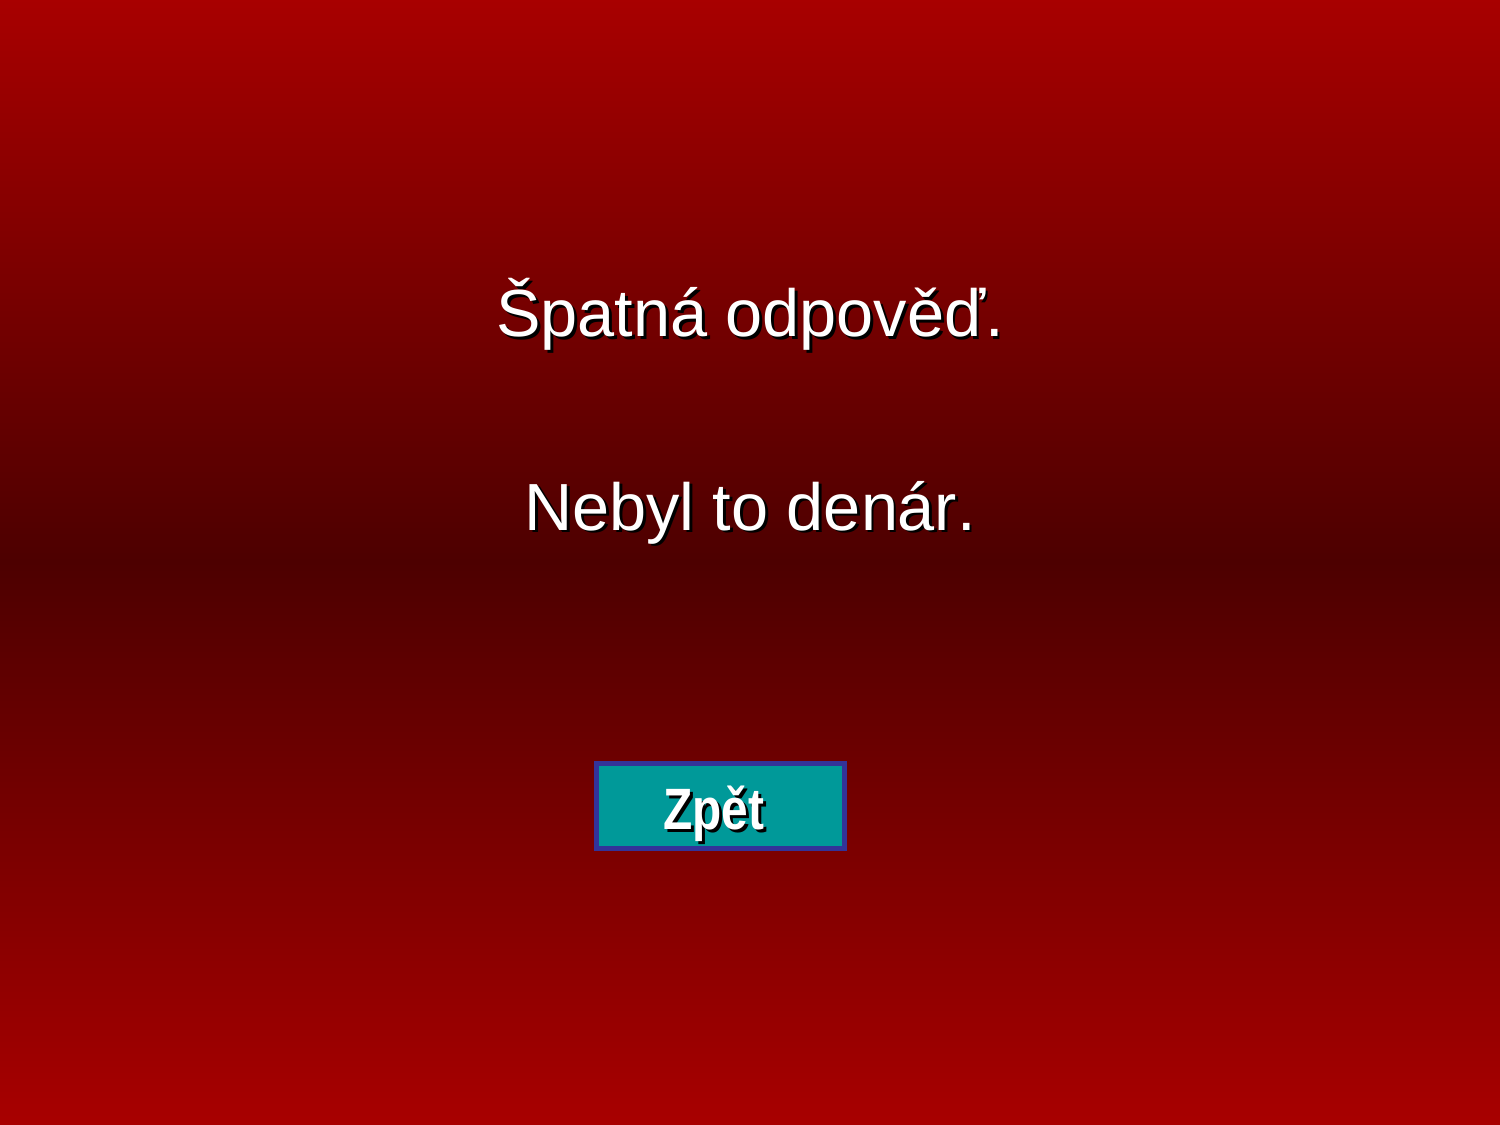

#
Špatná odpověď.
Nebyl to denár.
Zpět